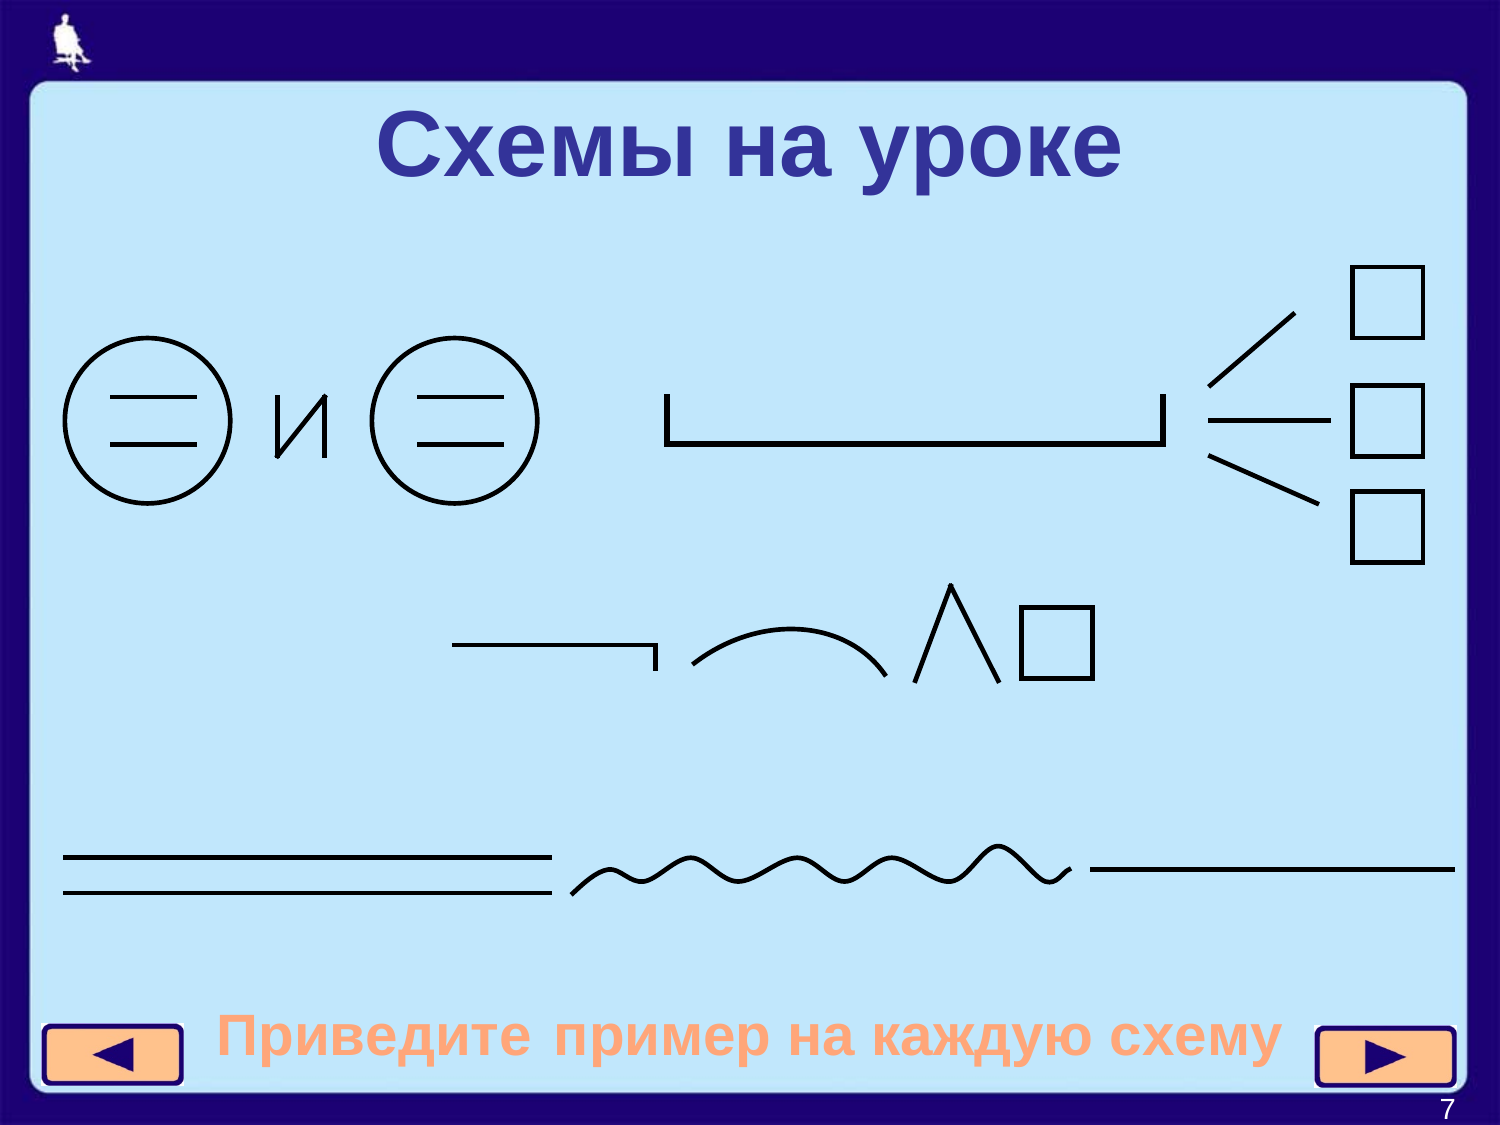

# Схемы на уроке
Приведите пример на каждую схему